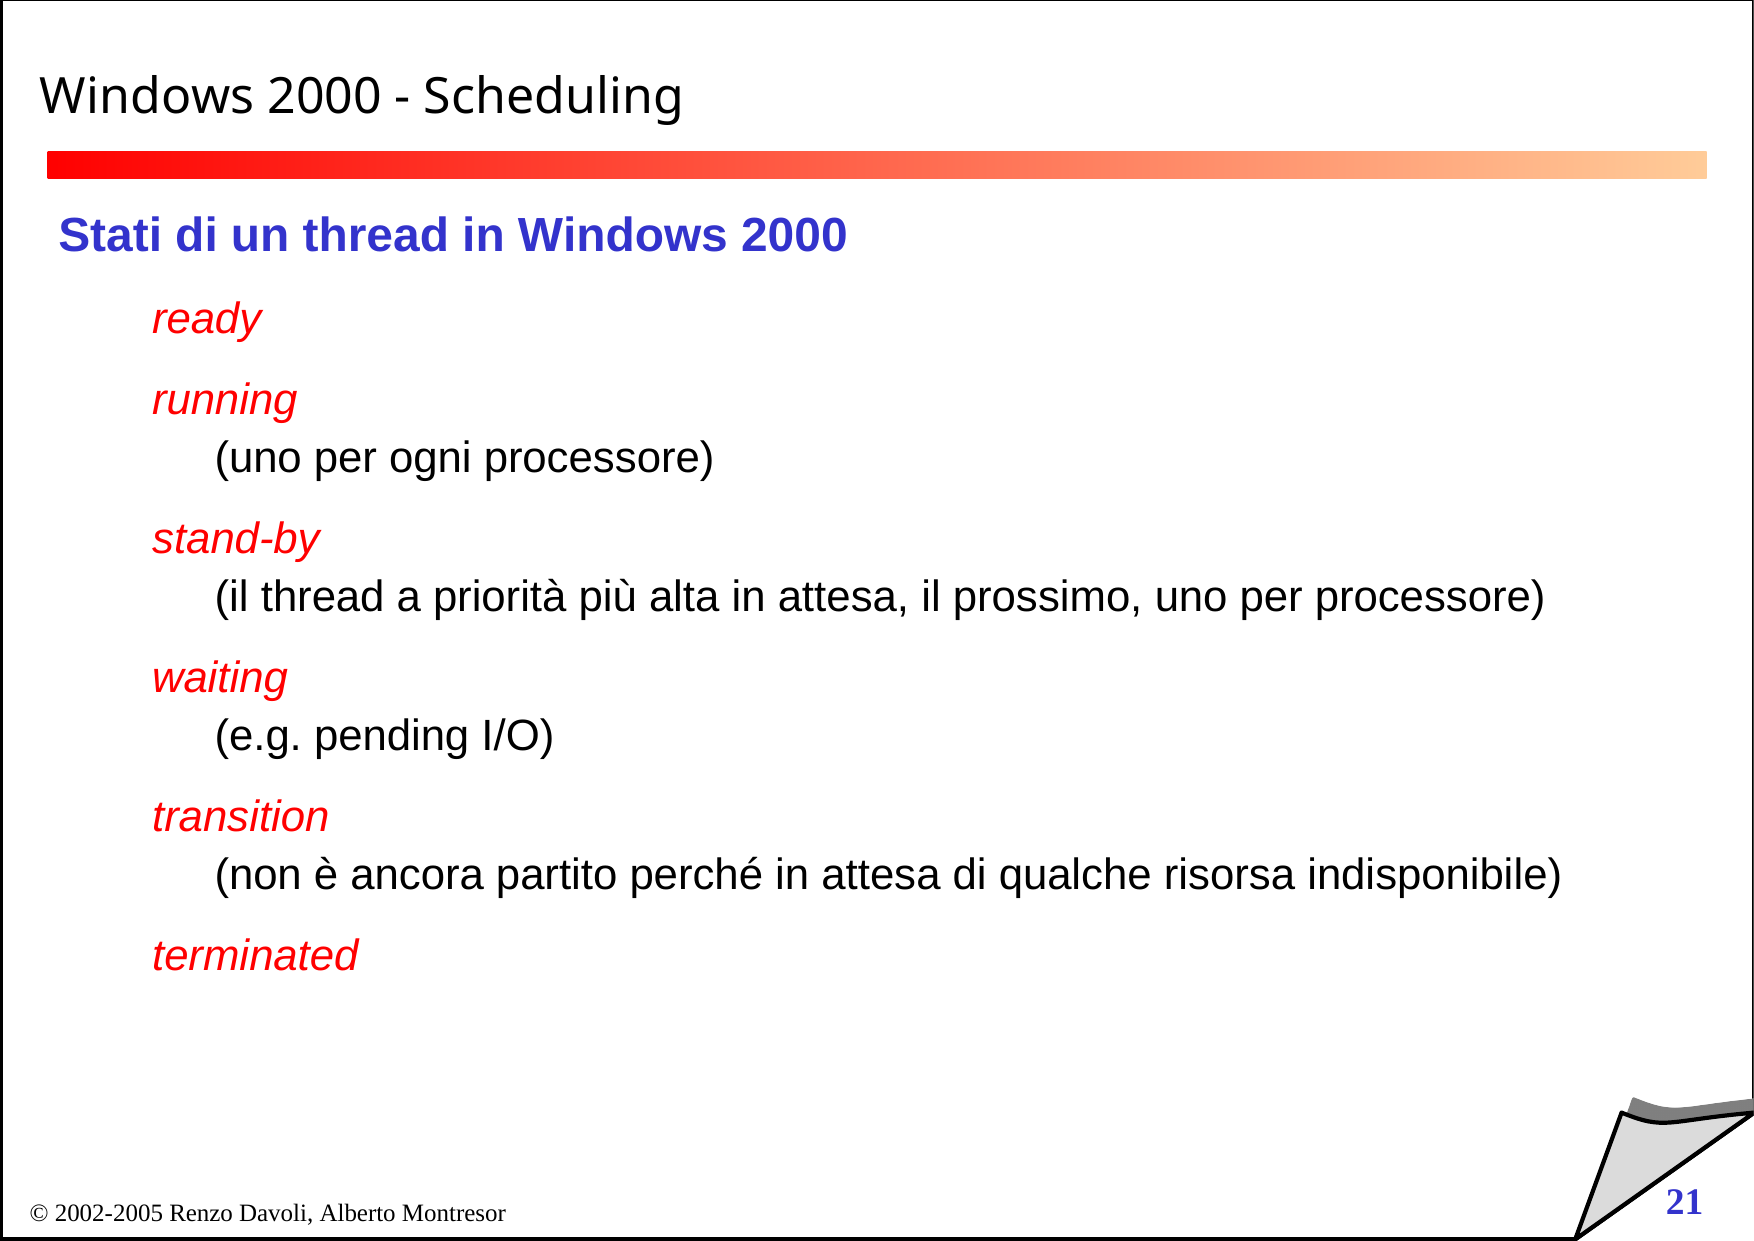

# Windows 2000 - Scheduling
Stati di un thread in Windows 2000
ready
running
(uno per ogni processore)
stand-by
(il thread a priorità più alta in attesa, il prossimo, uno per processore)
waiting
(e.g. pending I/O)
transition
(non è ancora partito perché in attesa di qualche risorsa indisponibile)
terminated